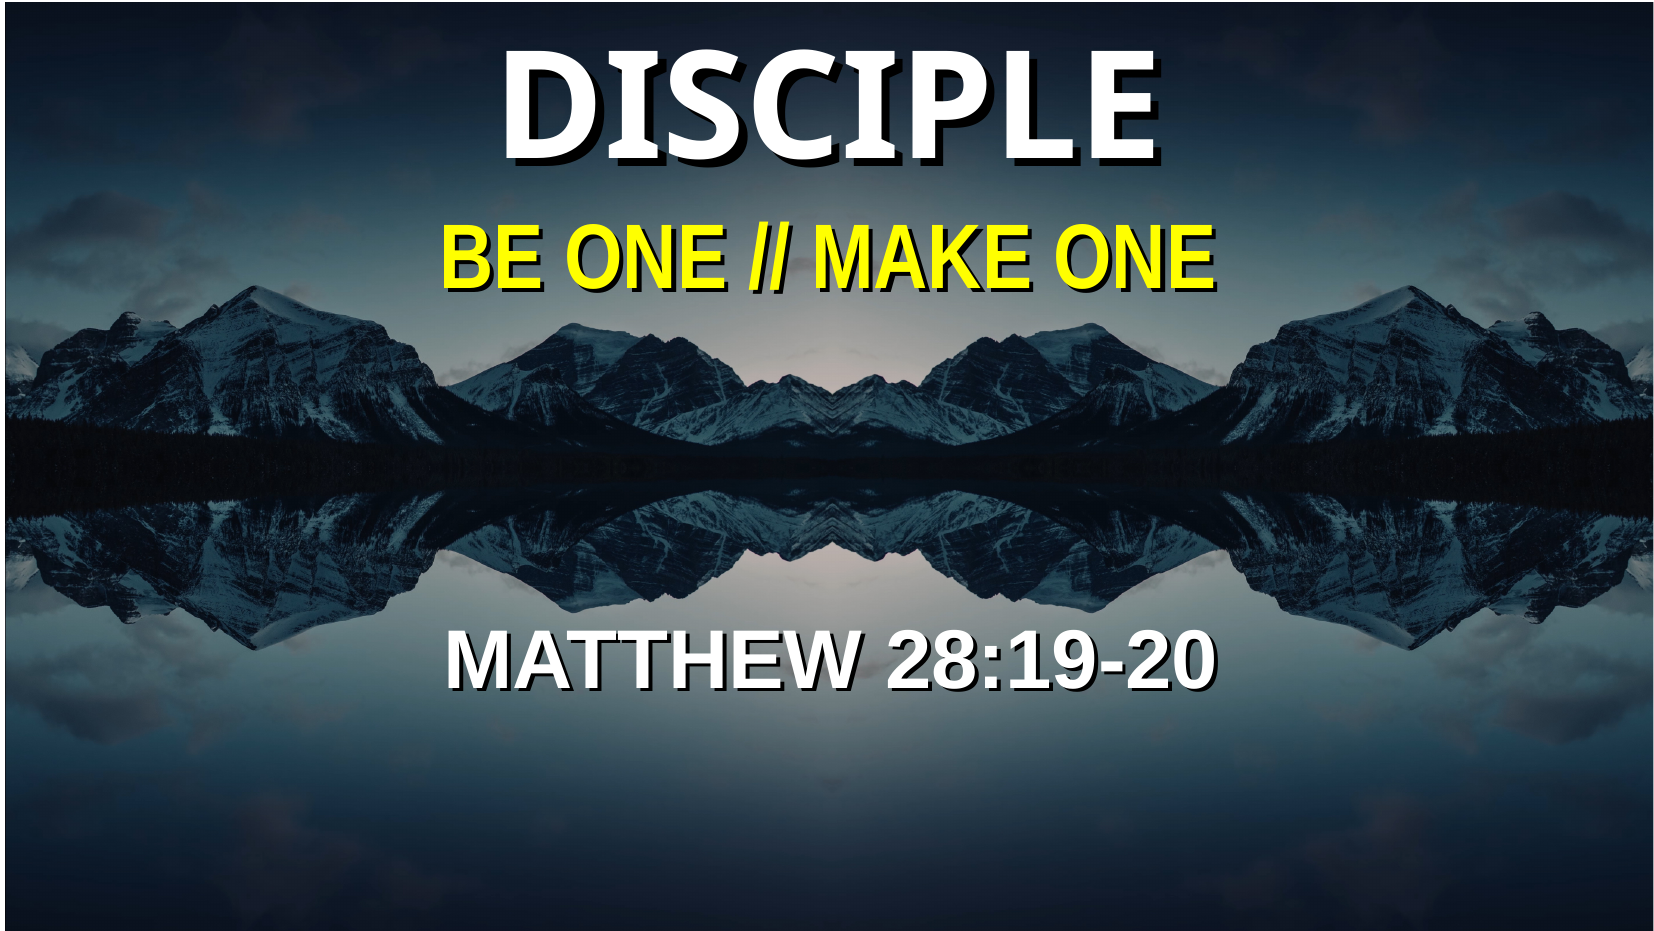

# DISCIPLE BE ONE // MAKE ONE
MATTHEW 28:19-20